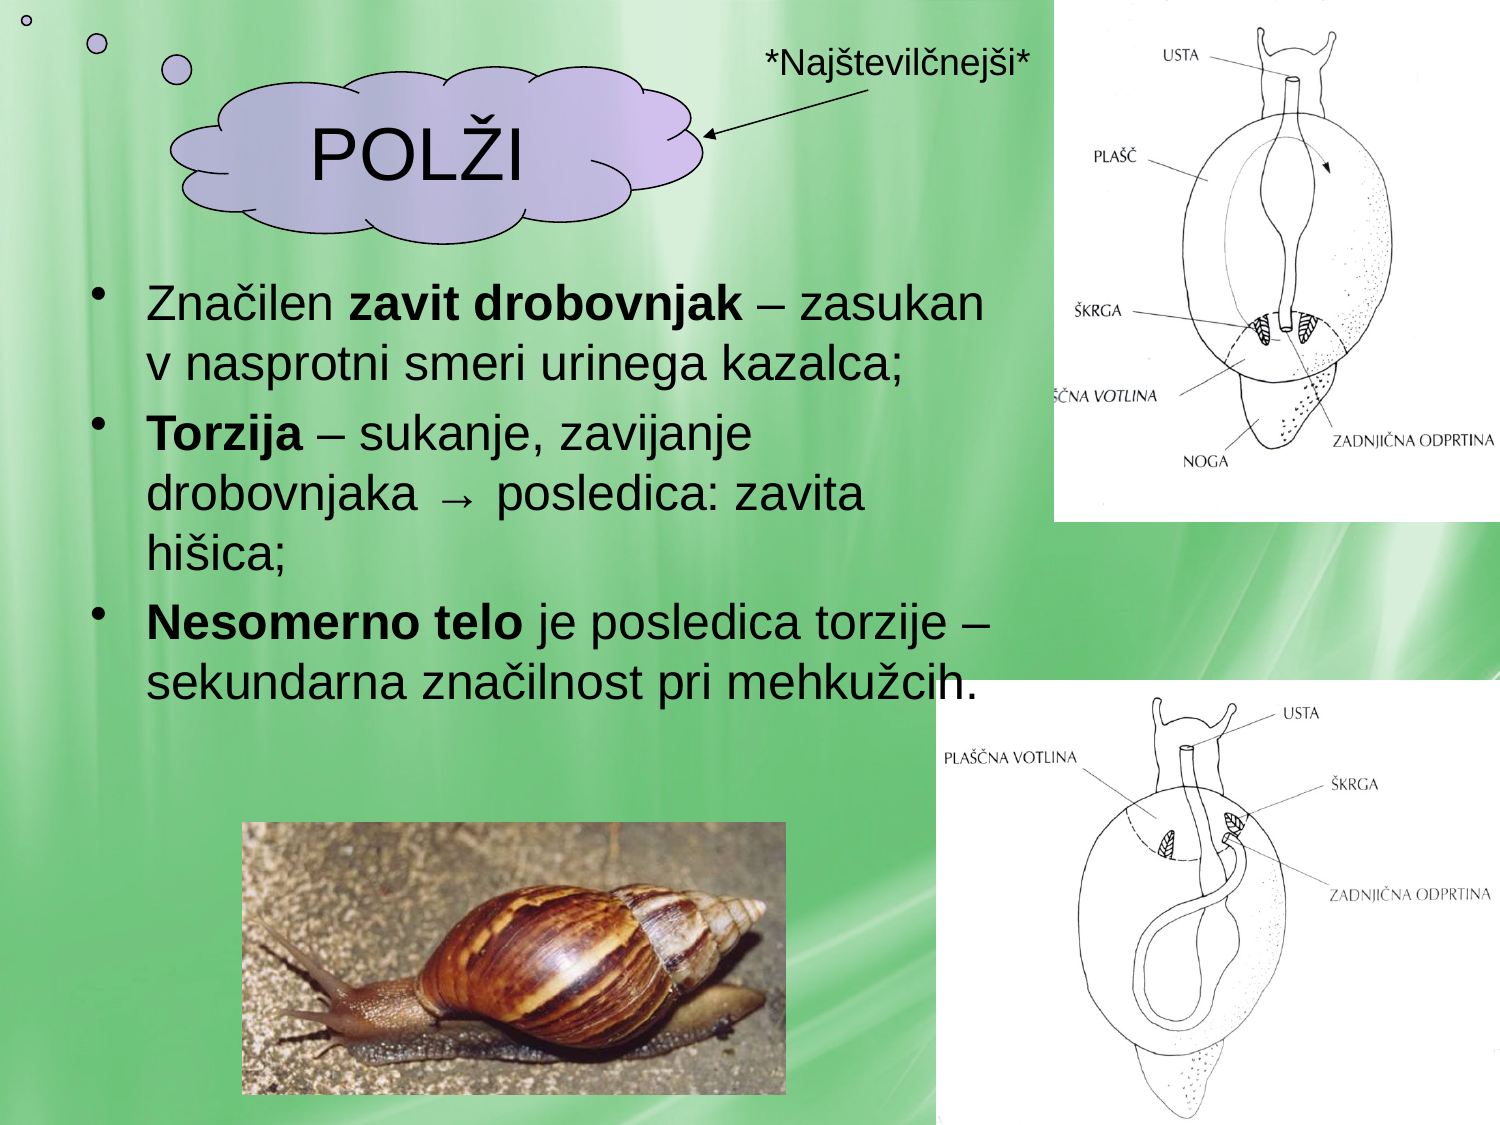

*Najštevilčnejši*
POLŽI
# Značilen zavit drobovnjak – zasukan v nasprotni smeri urinega kazalca;
Torzija – sukanje, zavijanje drobovnjaka → posledica: zavita hišica;
Nesomerno telo je posledica torzije – sekundarna značilnost pri mehkužcih.